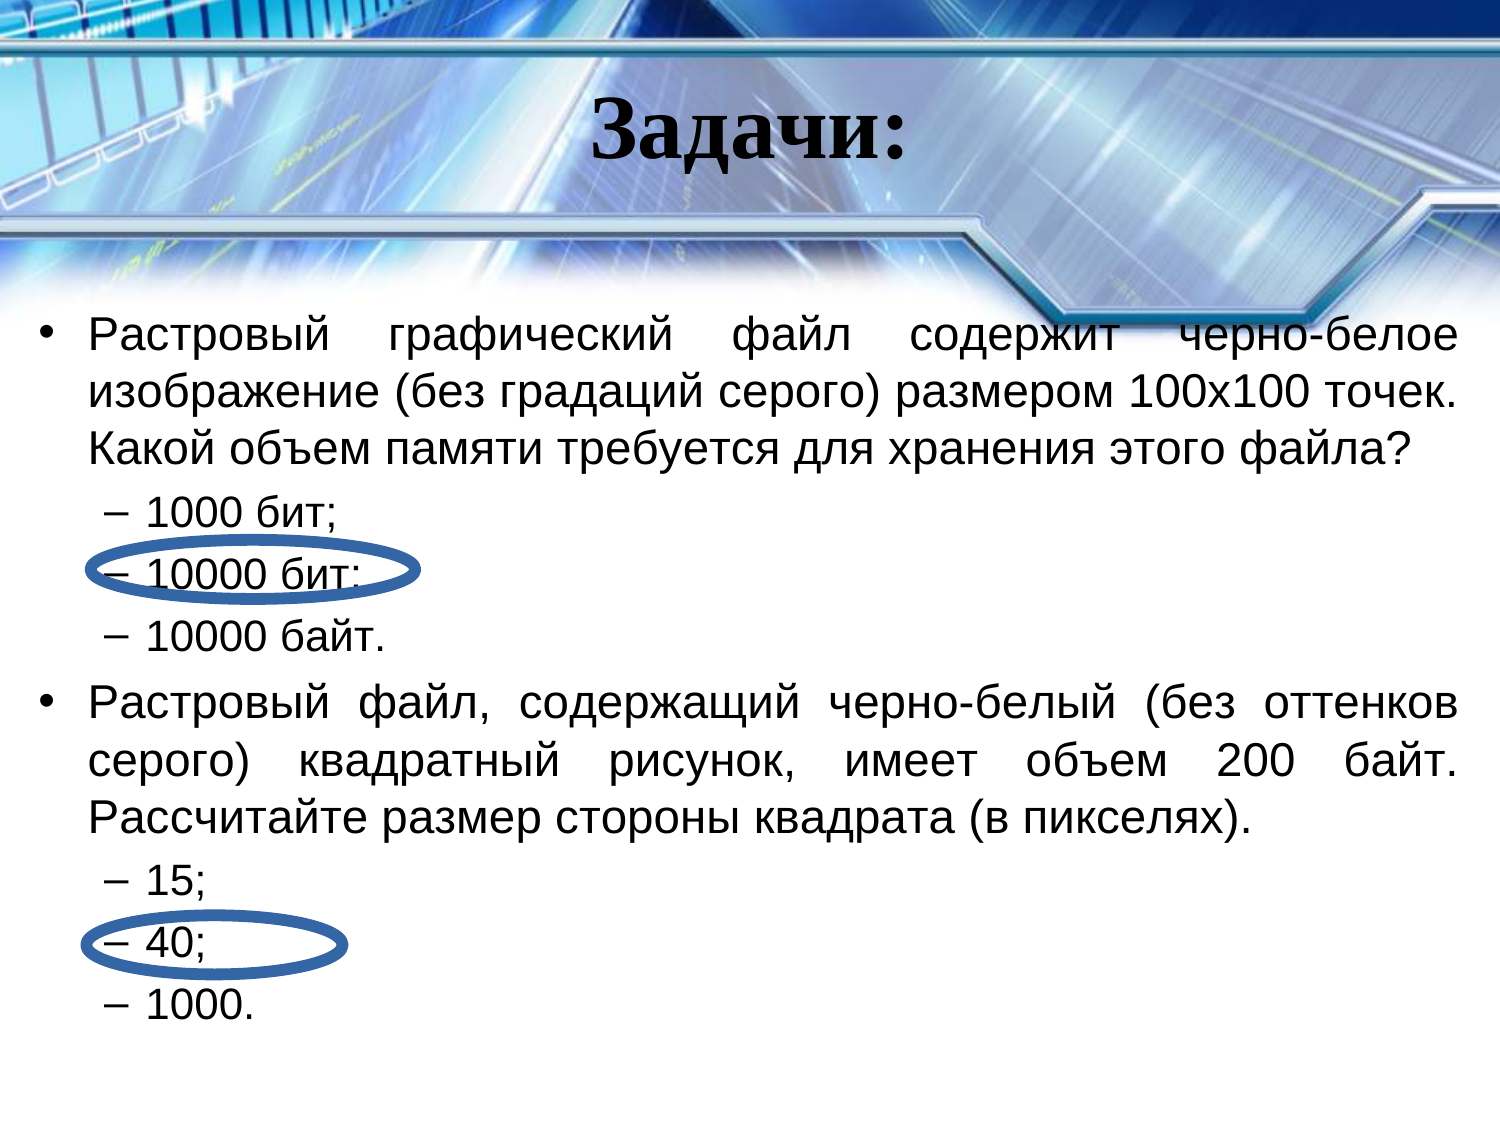

Задачи:
# Растровый графический файл содержит черно-белое изображение (без градаций серого) размером 100х100 точек. Какой объем памяти требуется для хранения этого файла?
1000 бит;
10000 бит;
10000 байт.
Растровый файл, содержащий черно-белый (без оттенков серого) квадратный рисунок, имеет объем 200 байт. Рассчитайте размер стороны квадрата (в пикселях).
15;
40;
1000.